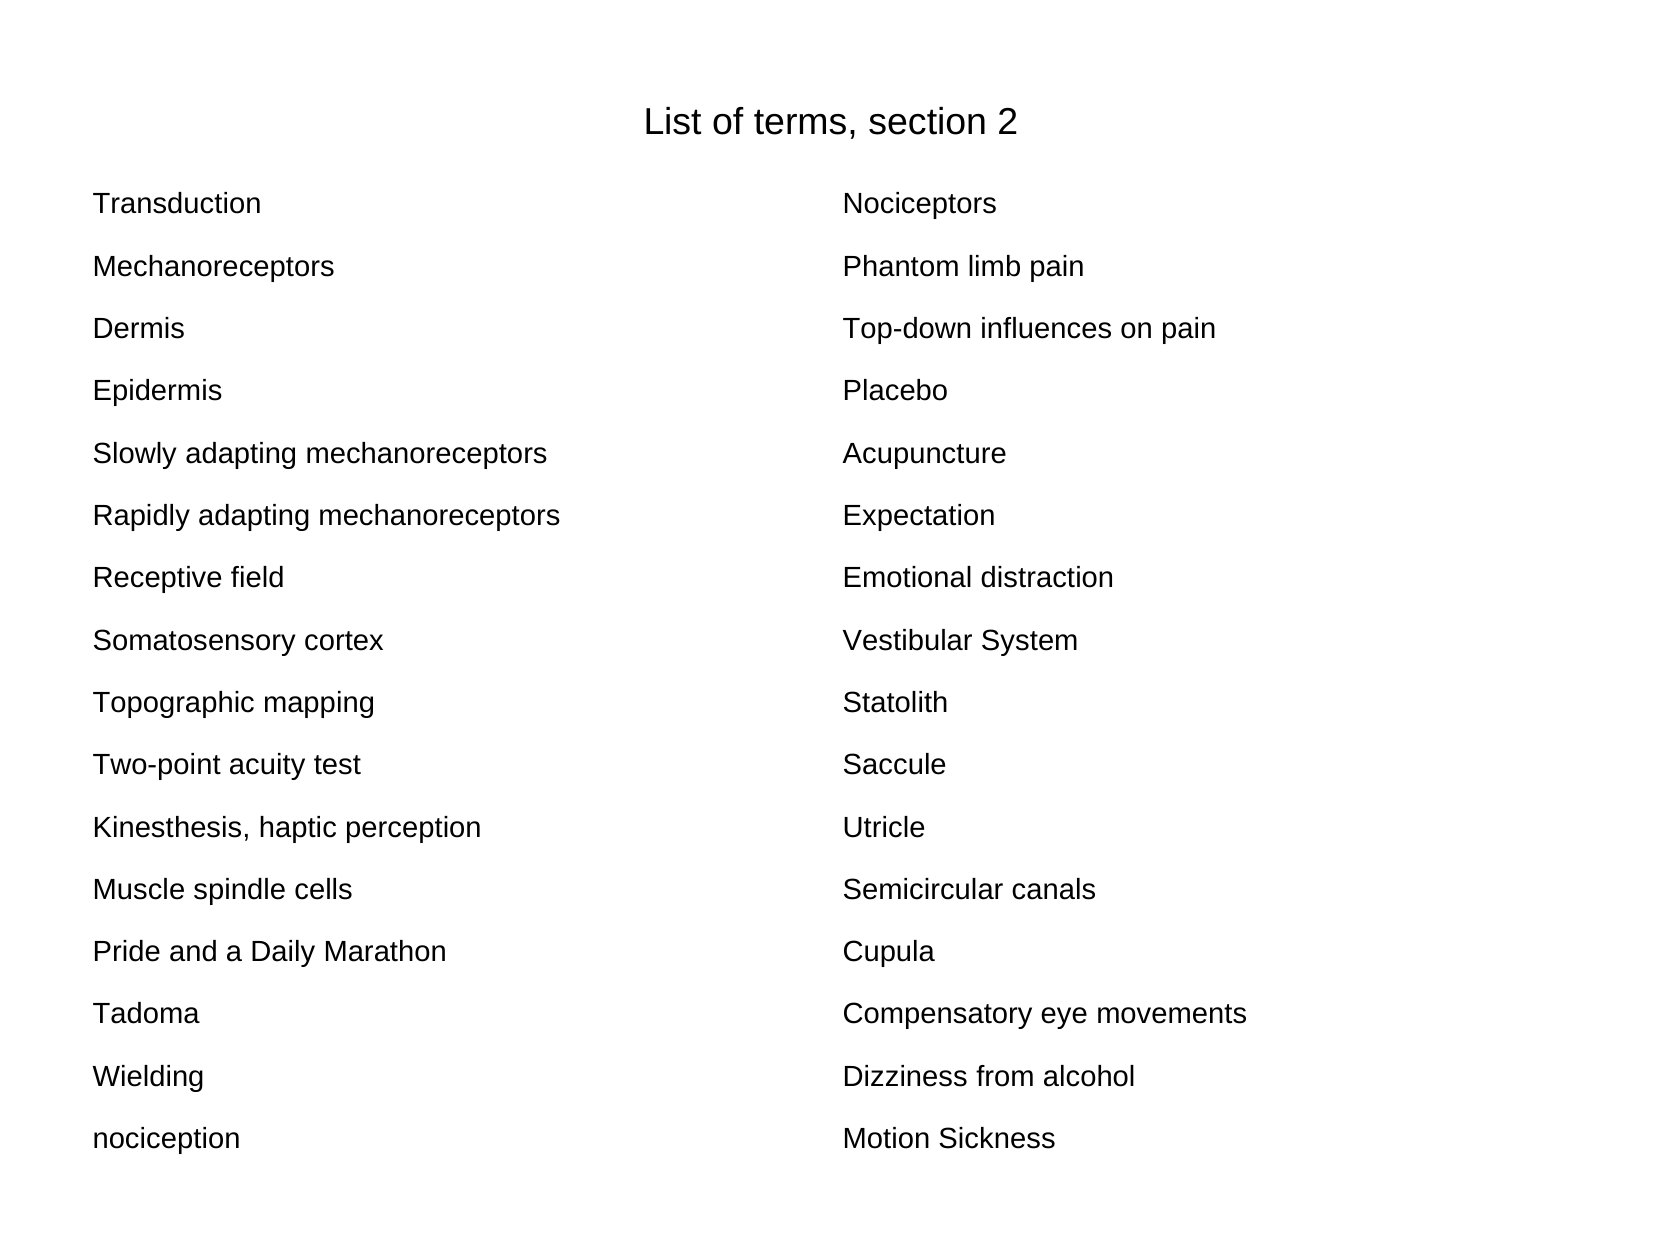

# List of terms, section 2
Transduction
Mechanoreceptors
Dermis
Epidermis
Slowly adapting mechanoreceptors
Rapidly adapting mechanoreceptors
Receptive field
Somatosensory cortex
Topographic mapping
Two-point acuity test
Kinesthesis, haptic perception
Muscle spindle cells
Pride and a Daily Marathon
Tadoma
Wielding
nociception
Nociceptors
Phantom limb pain
Top-down influences on pain
Placebo
Acupuncture
Expectation
Emotional distraction
Vestibular System
Statolith
Saccule
Utricle
Semicircular canals
Cupula
Compensatory eye movements
Dizziness from alcohol
Motion Sickness